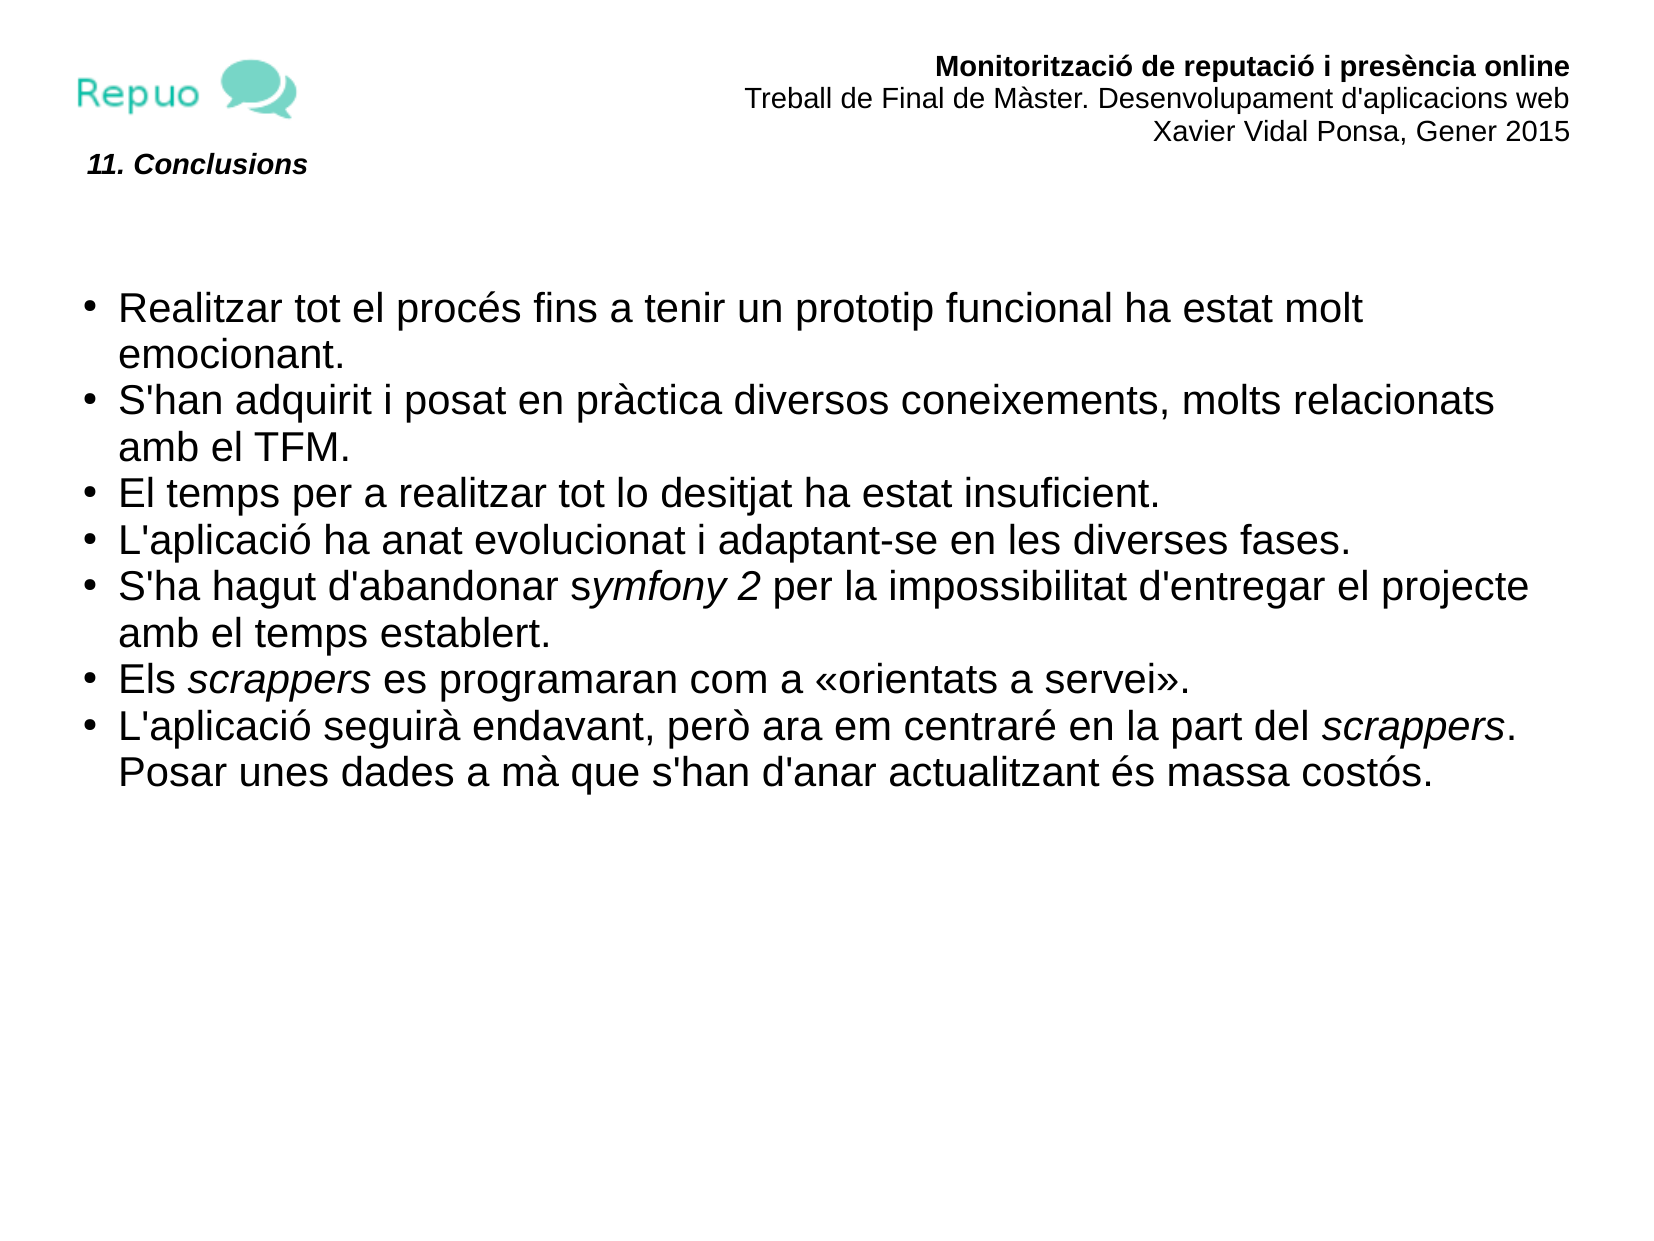

# Monitorització de reputació i presència online Treball de Final de Màster. Desenvolupament d'aplicacions web Xavier Vidal Ponsa, Gener 2015 11. Conclusions
Realitzar tot el procés fins a tenir un prototip funcional ha estat molt emocionant.
S'han adquirit i posat en pràctica diversos coneixements, molts relacionats amb el TFM.
El temps per a realitzar tot lo desitjat ha estat insuficient.
L'aplicació ha anat evolucionat i adaptant-se en les diverses fases.
S'ha hagut d'abandonar symfony 2 per la impossibilitat d'entregar el projecte amb el temps establert.
Els scrappers es programaran com a «orientats a servei».
L'aplicació seguirà endavant, però ara em centraré en la part del scrappers. Posar unes dades a mà que s'han d'anar actualitzant és massa costós.